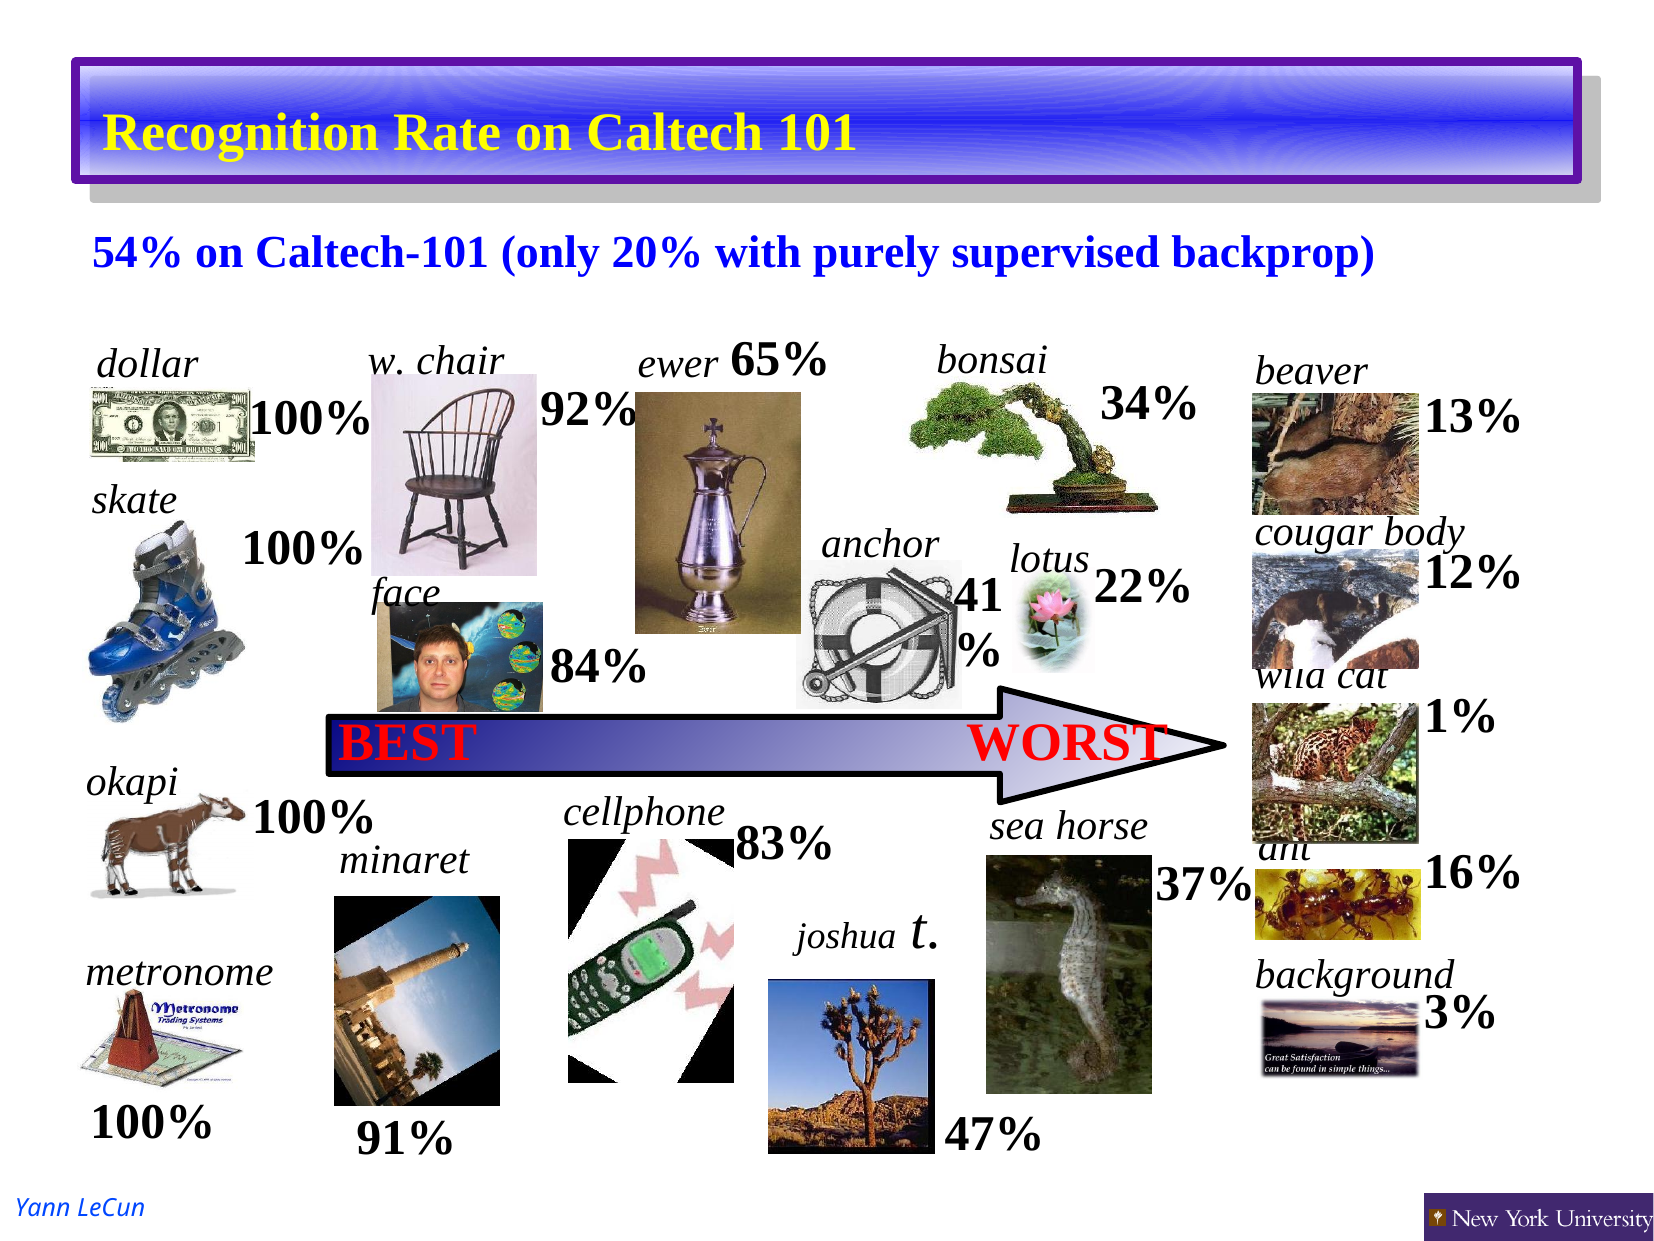

# Recognition Rate on Caltech 101
54% on Caltech-101 (only 20% with purely supervised backprop)
65%
bonsai
w. chair
dollar
ewer
beaver
34%
92%
13%
100%
skate
100%
cougar body
anchor
lotus
12%
22%
41%
face
84%
wild cat
1%
BEST
WORST
okapi
100%
cellphone
sea horse
83%
ant
minaret
16%
37%
joshua t.
metronome
background
3%
100%
47%
91%